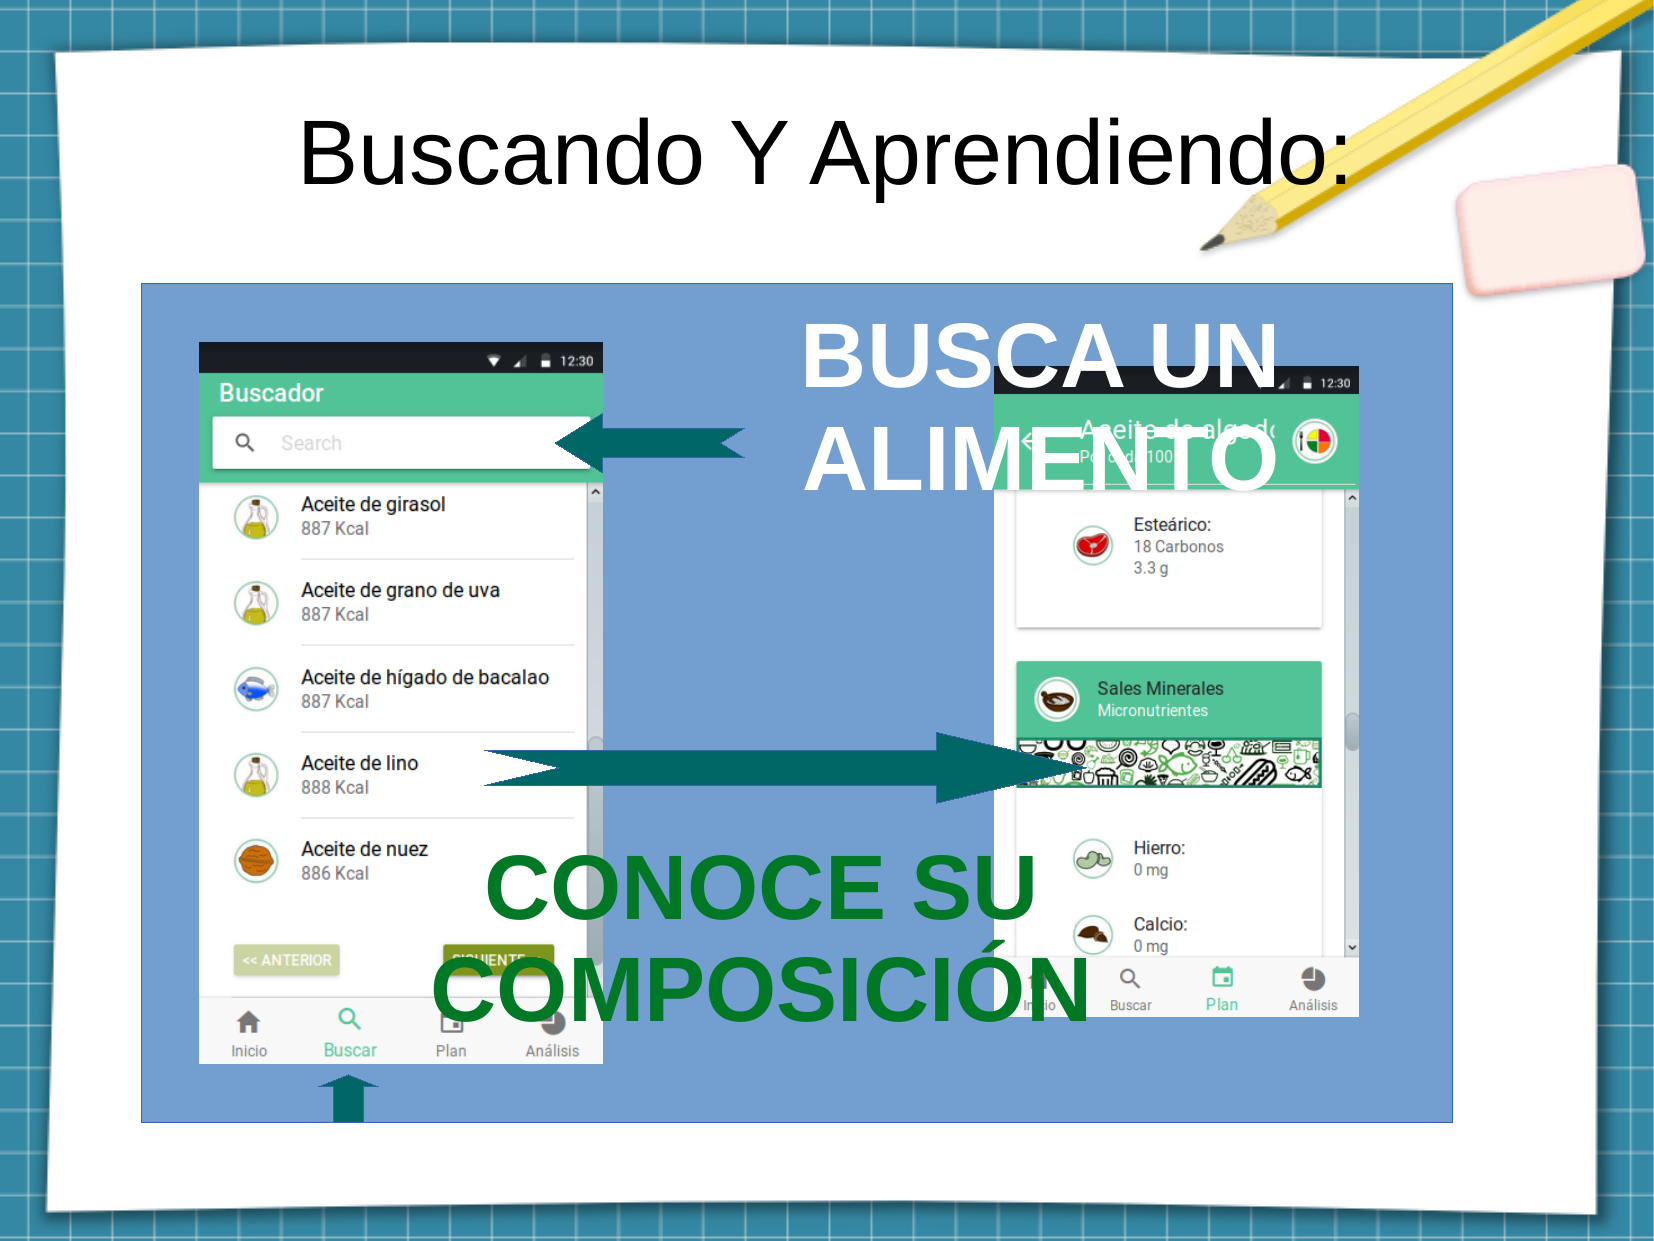

# Buscando Y Aprendiendo:
BUSCA UN ALIMENTO
CONOCE SU COMPOSICIÓN